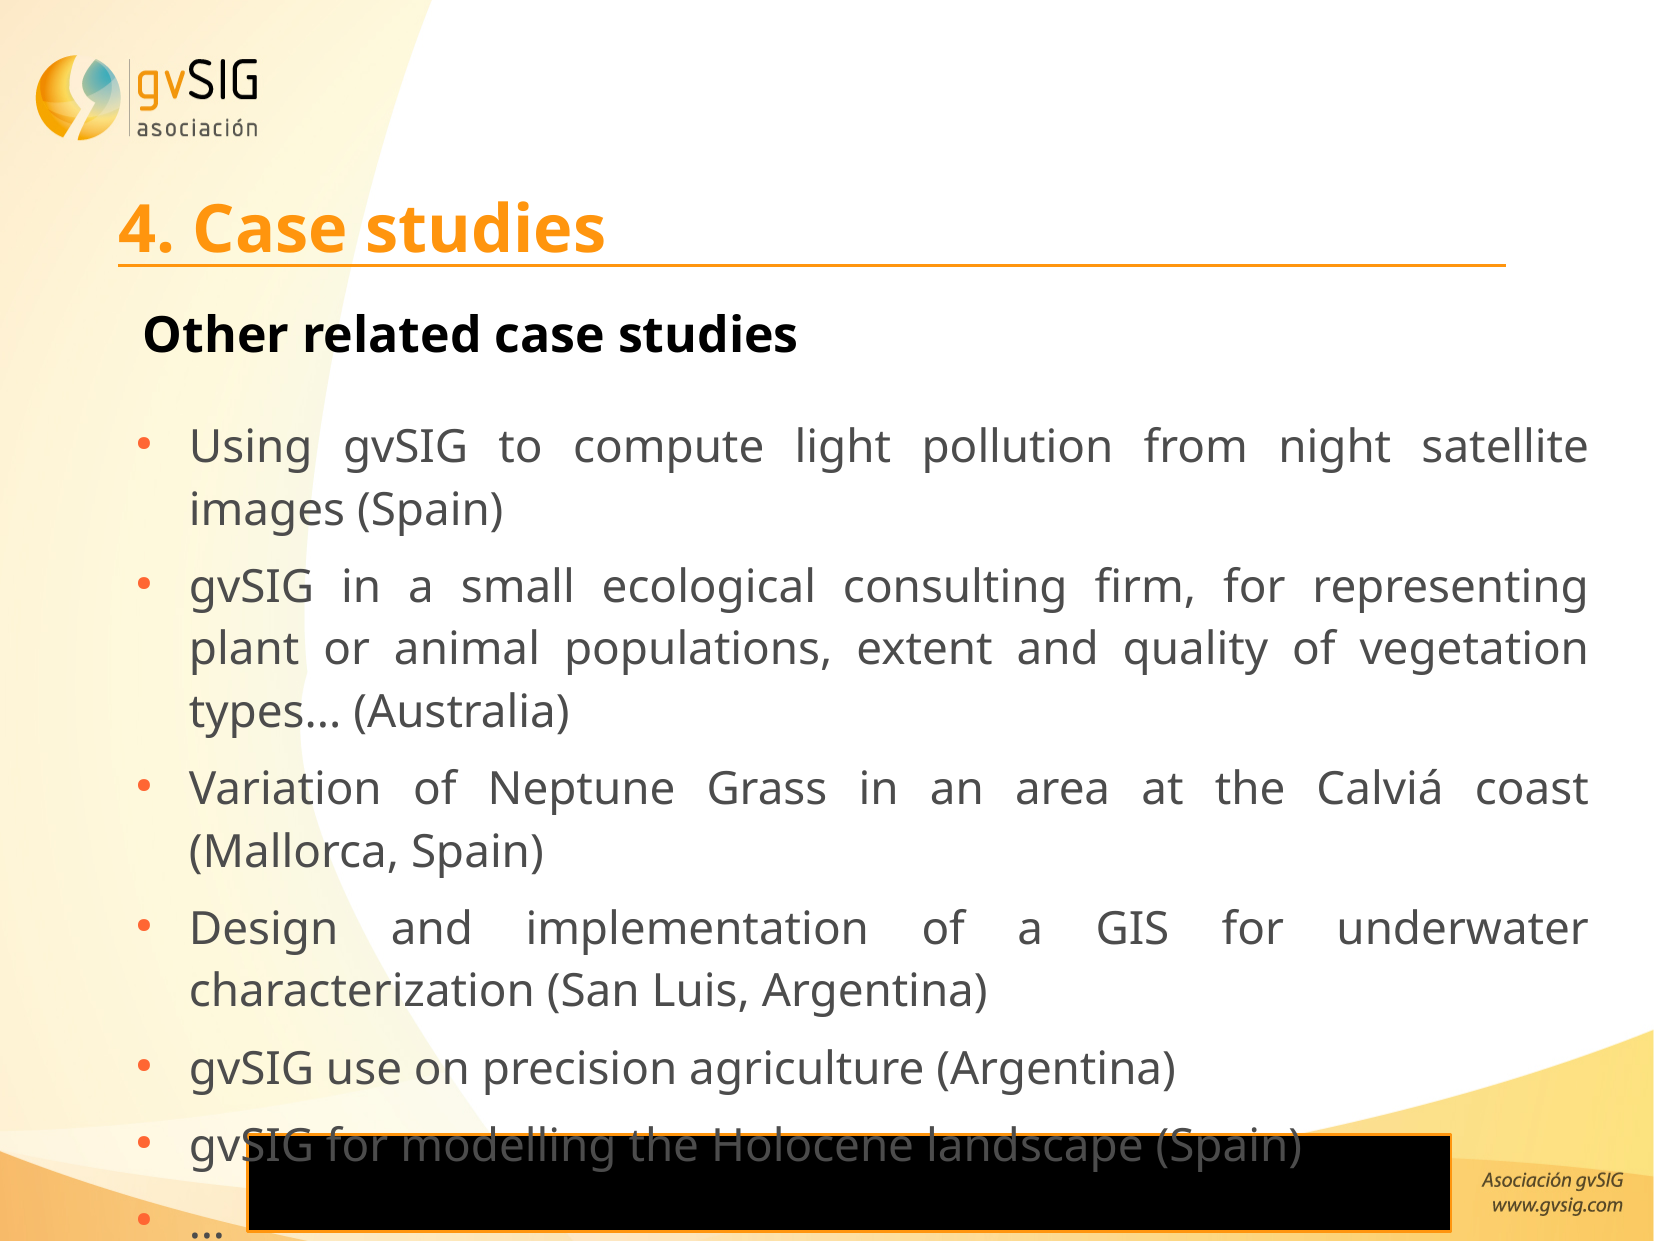

# 4. Case studies
Other related case studies
Using gvSIG to compute light pollution from night satellite images (Spain)
gvSIG in a small ecological consulting firm, for representing plant or animal populations, extent and quality of vegetation types... (Australia)
Variation of Neptune Grass in an area at the Calviá coast (Mallorca, Spain)
Design and implementation of a GIS for underwater characterization (San Luis, Argentina)
gvSIG use on precision agriculture (Argentina)
gvSIG for modelling the Holocene landscape (Spain)
…
http://outreach.gvsig.org/case-studies